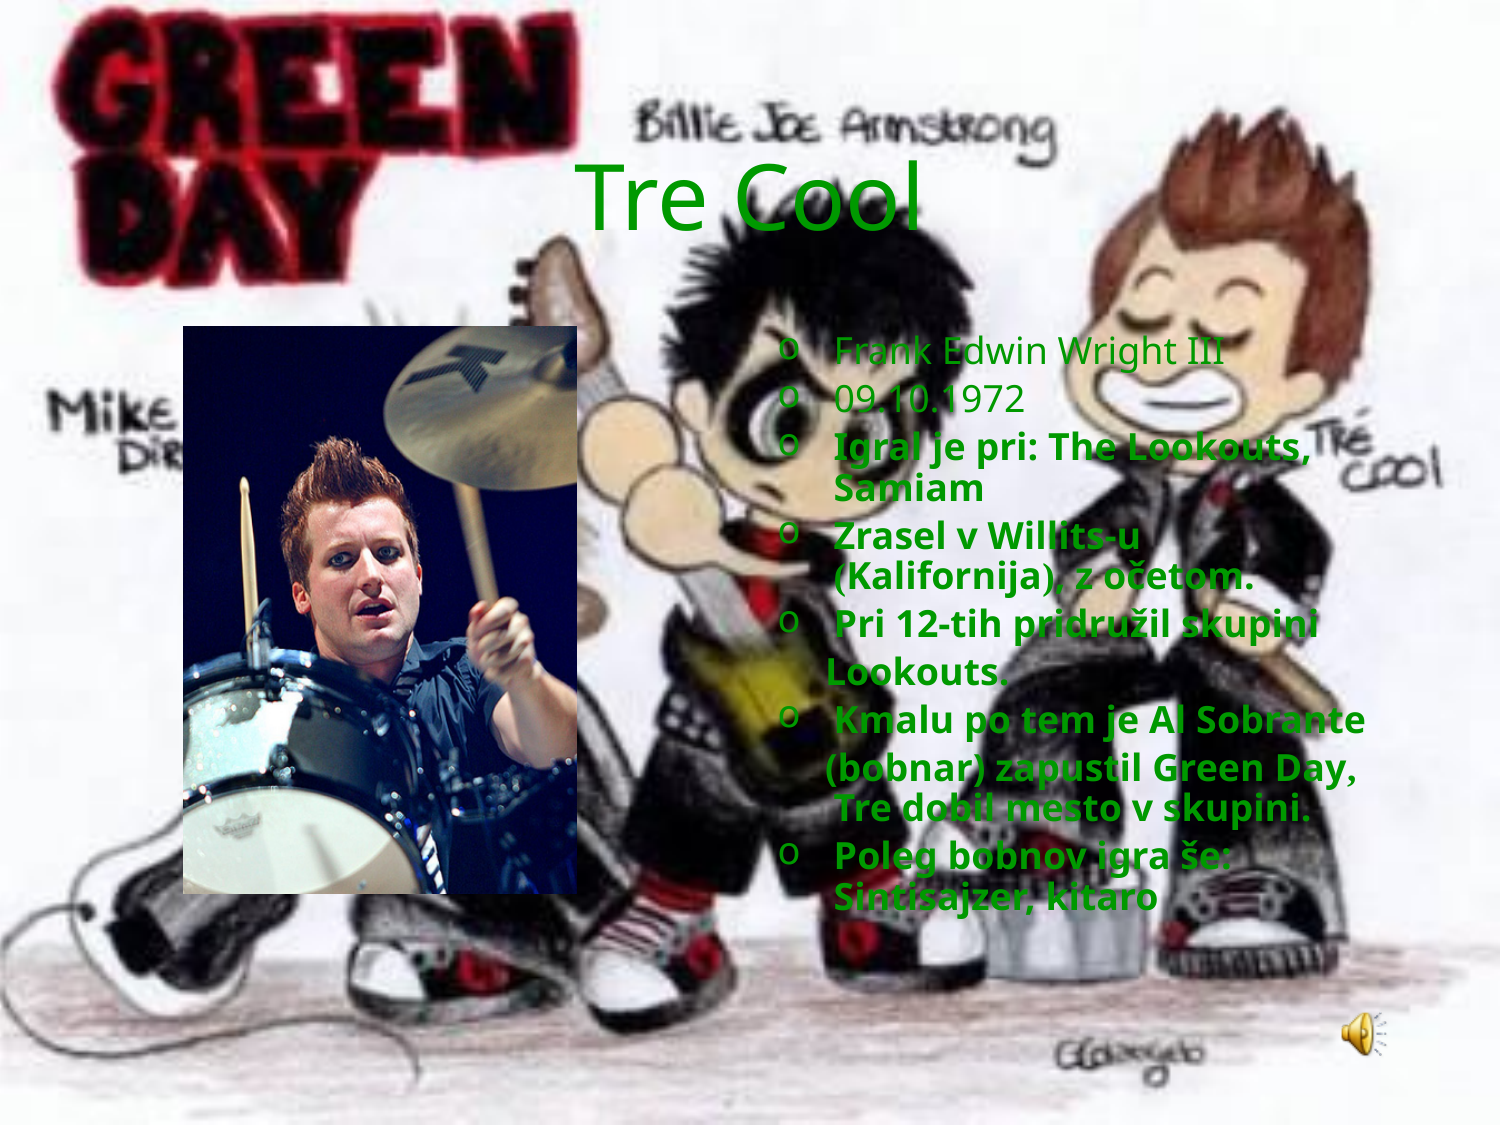

# Tre Cool
Frank Edwin Wright III
09.10.1972
Igral je pri: The Lookouts, Samiam
Zrasel v Willits-u (Kalifornija), z očetom.
Pri 12-tih pridružil skupini
 Lookouts.
Kmalu po tem je Al Sobrante
 (bobnar) zapustil Green Day, Tre dobil mesto v skupini.
Poleg bobnov igra še: Sintisajzer, kitaro